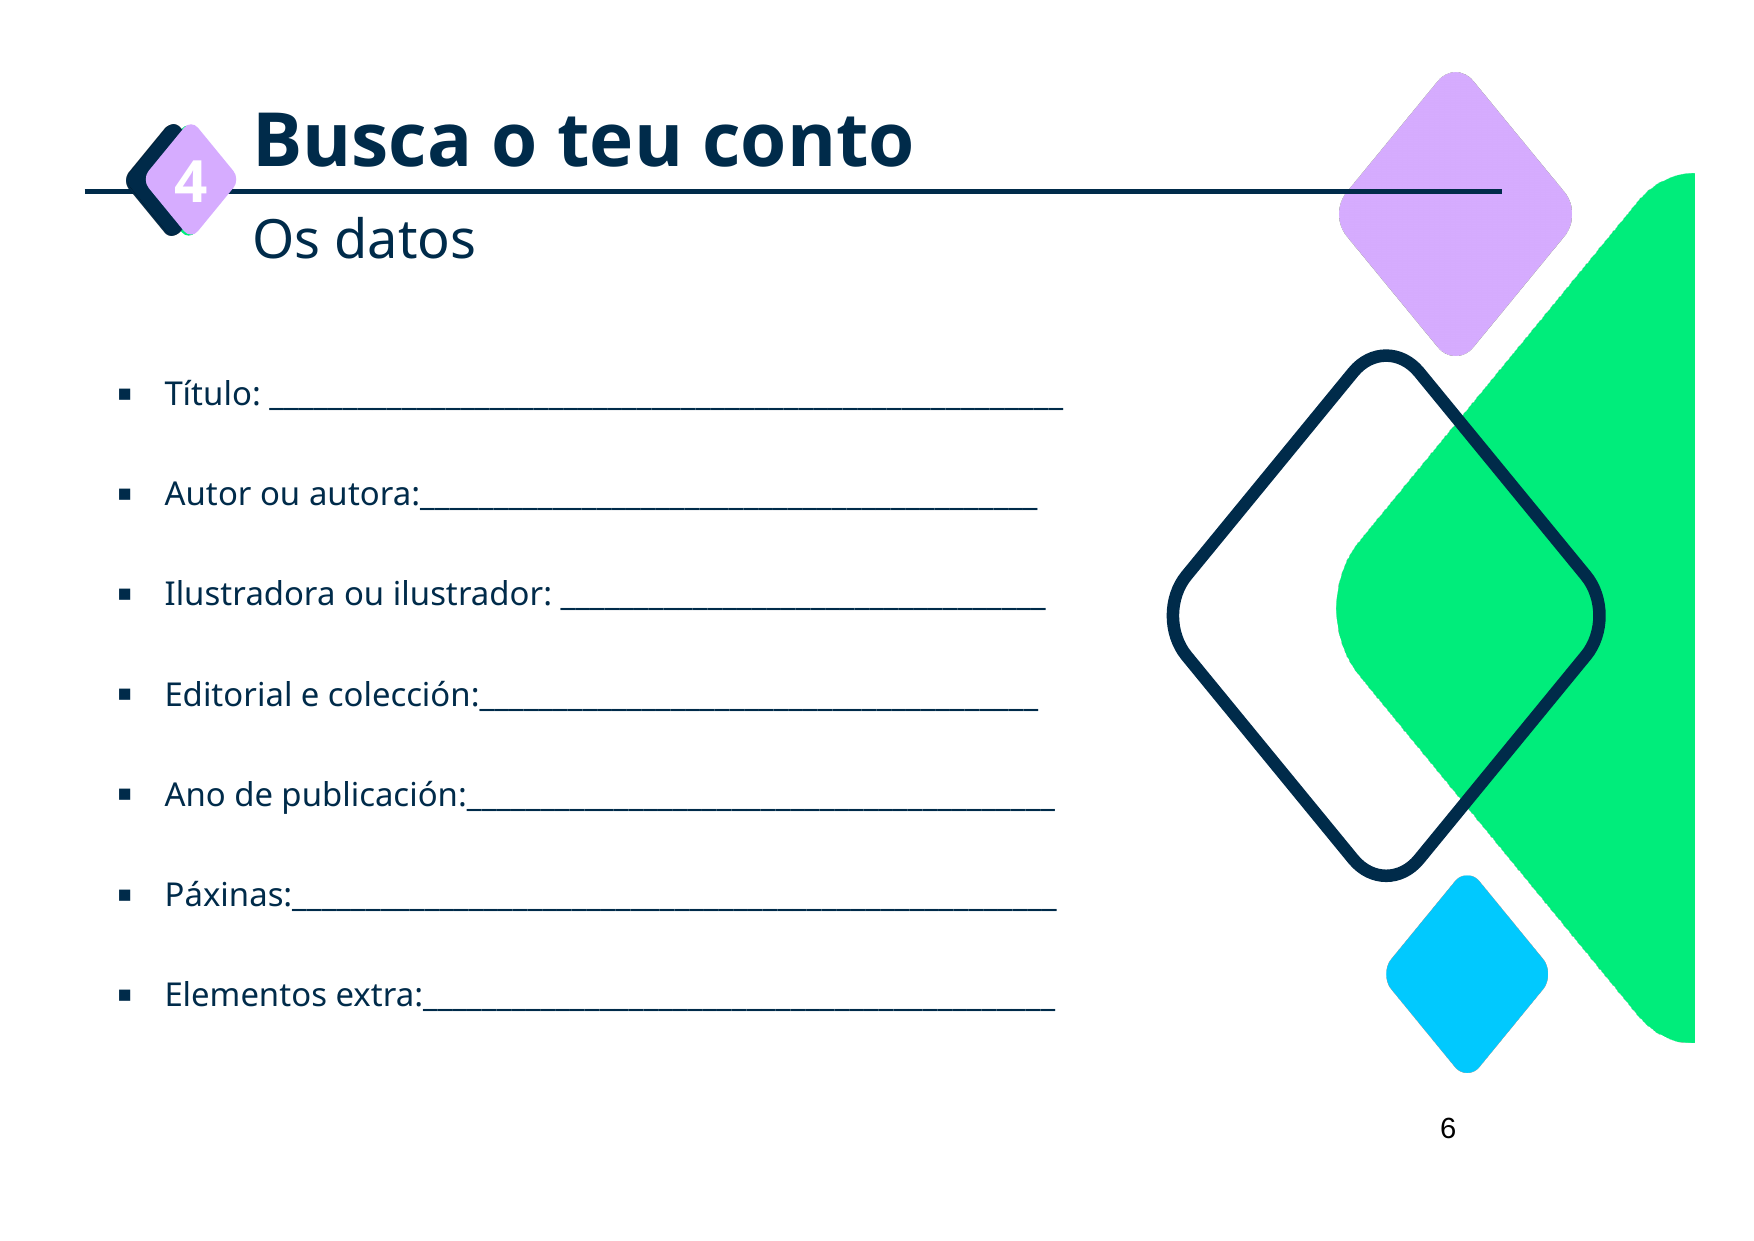

# Busca o teu conto
Os datos
4
Título: ______________________________________________________
Autor ou autora:__________________________________________
Ilustradora ou ilustrador: _________________________________
Editorial e colección:______________________________________
Ano de publicación:________________________________________
Páxinas:____________________________________________________
Elementos extra:___________________________________________